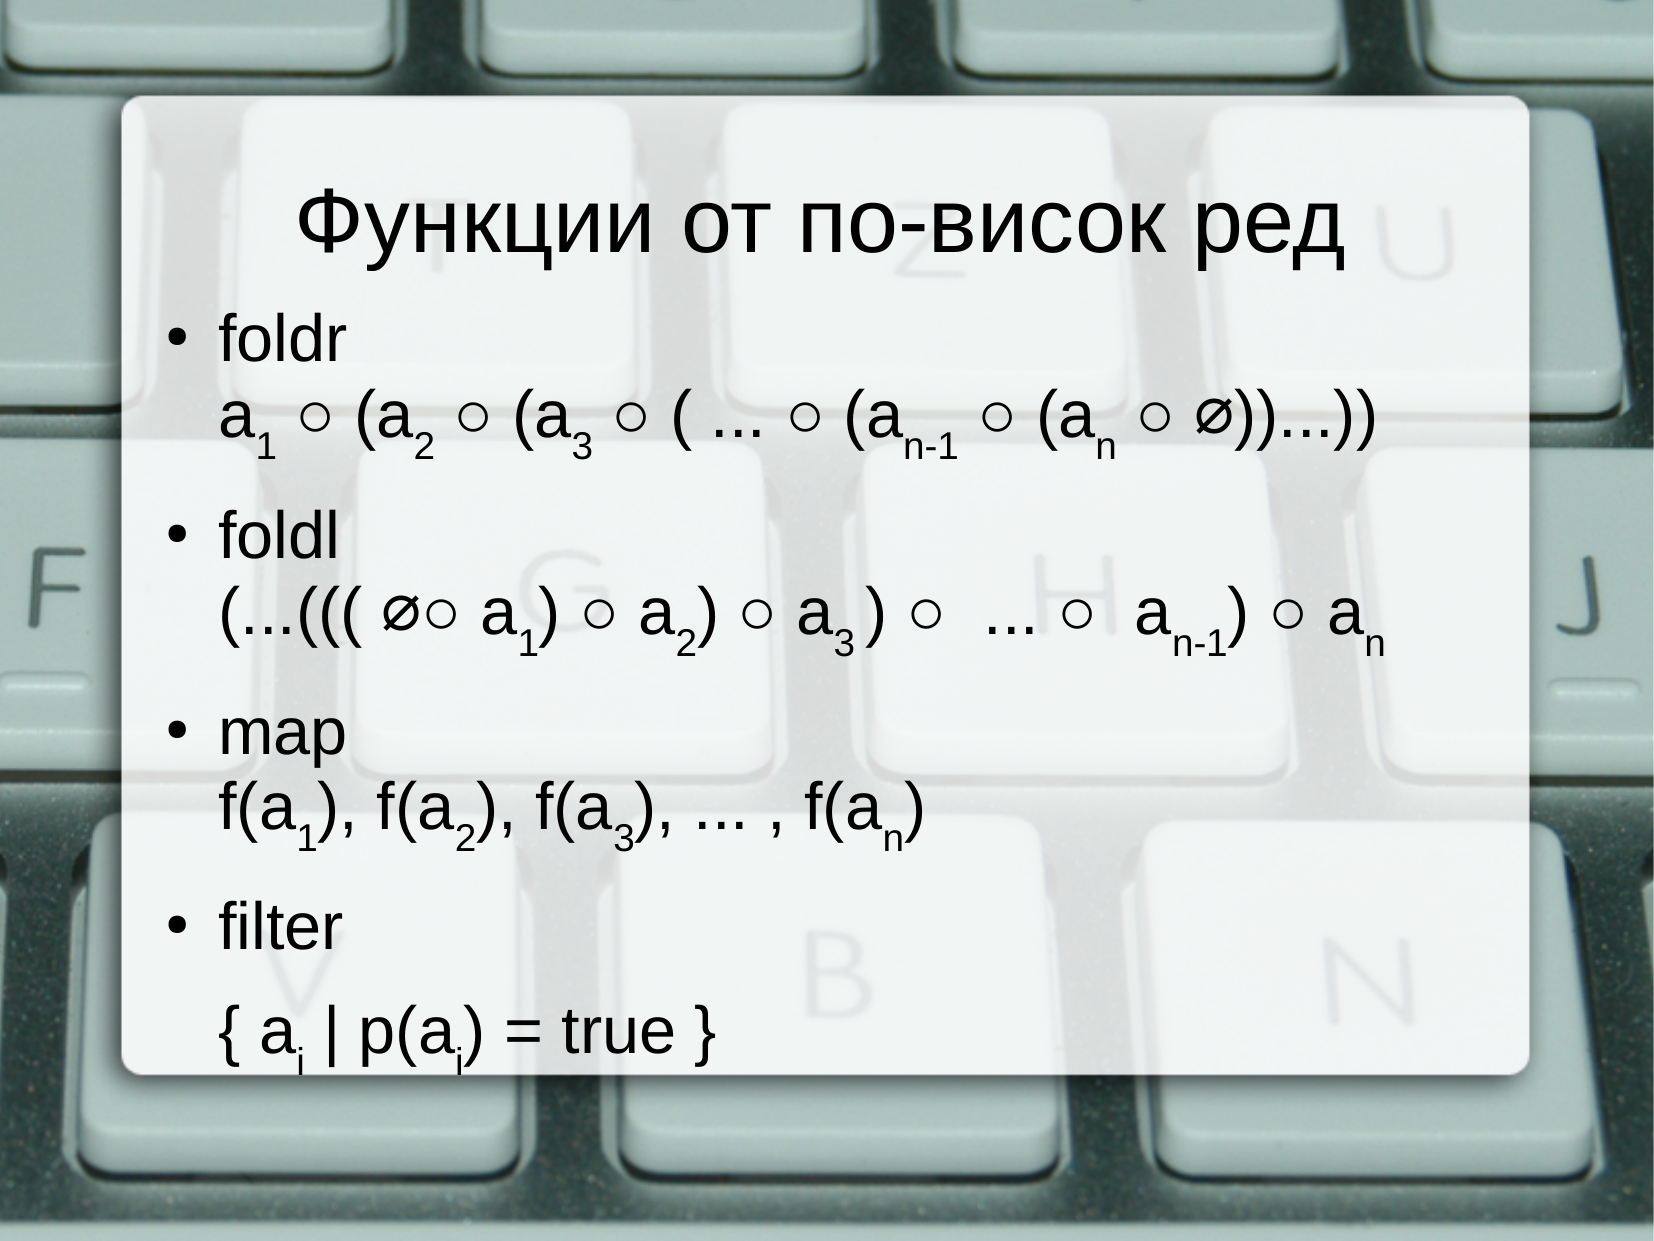

# Функции от по-висок ред
foldr
a1 ○ (a2 ○ (a3 ○ ( ... ○ (an-1 ○ (an ○ ⌀))...))
foldl
(...((( ⌀○ a1) ○ a2) ○ a3 ) ○ ... ○ an-1) ○ an
map
f(a1), f(a2), f(a3), ... , f(an)
filter
{ ai | p(ai) = true }